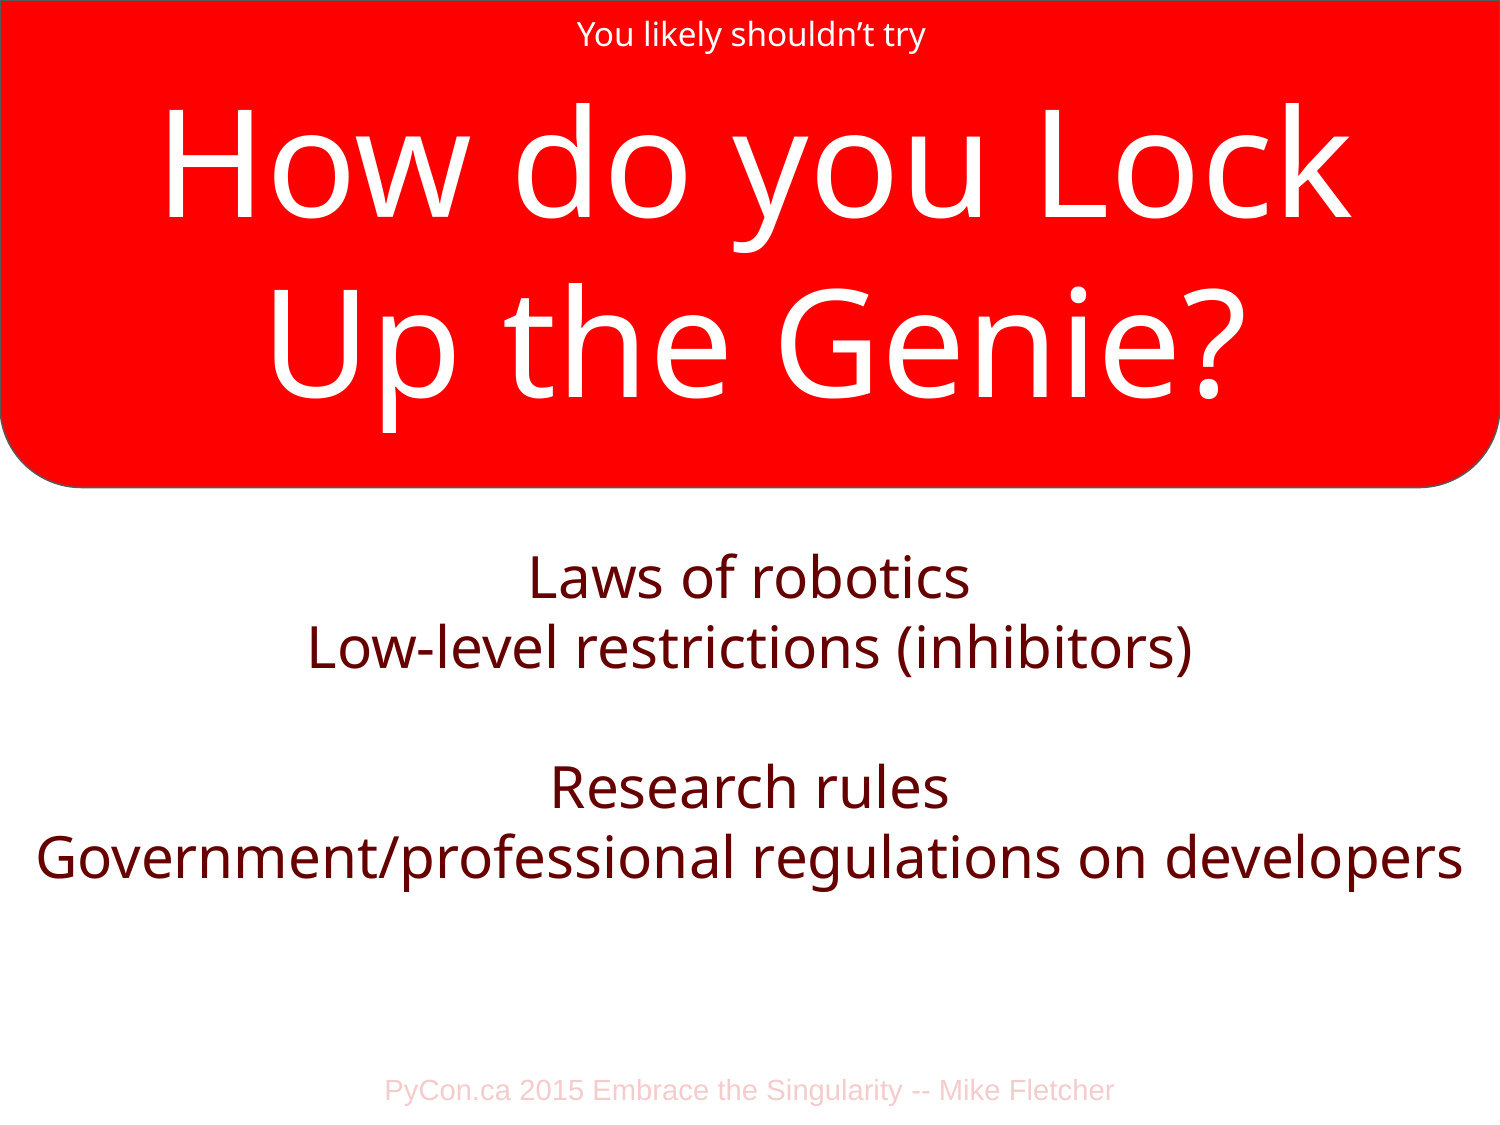

You likely shouldn’t try
# How do you Lock Up the Genie?
Laws of robotics
Low-level restrictions (inhibitors)
Research rules
Government/professional regulations on developers